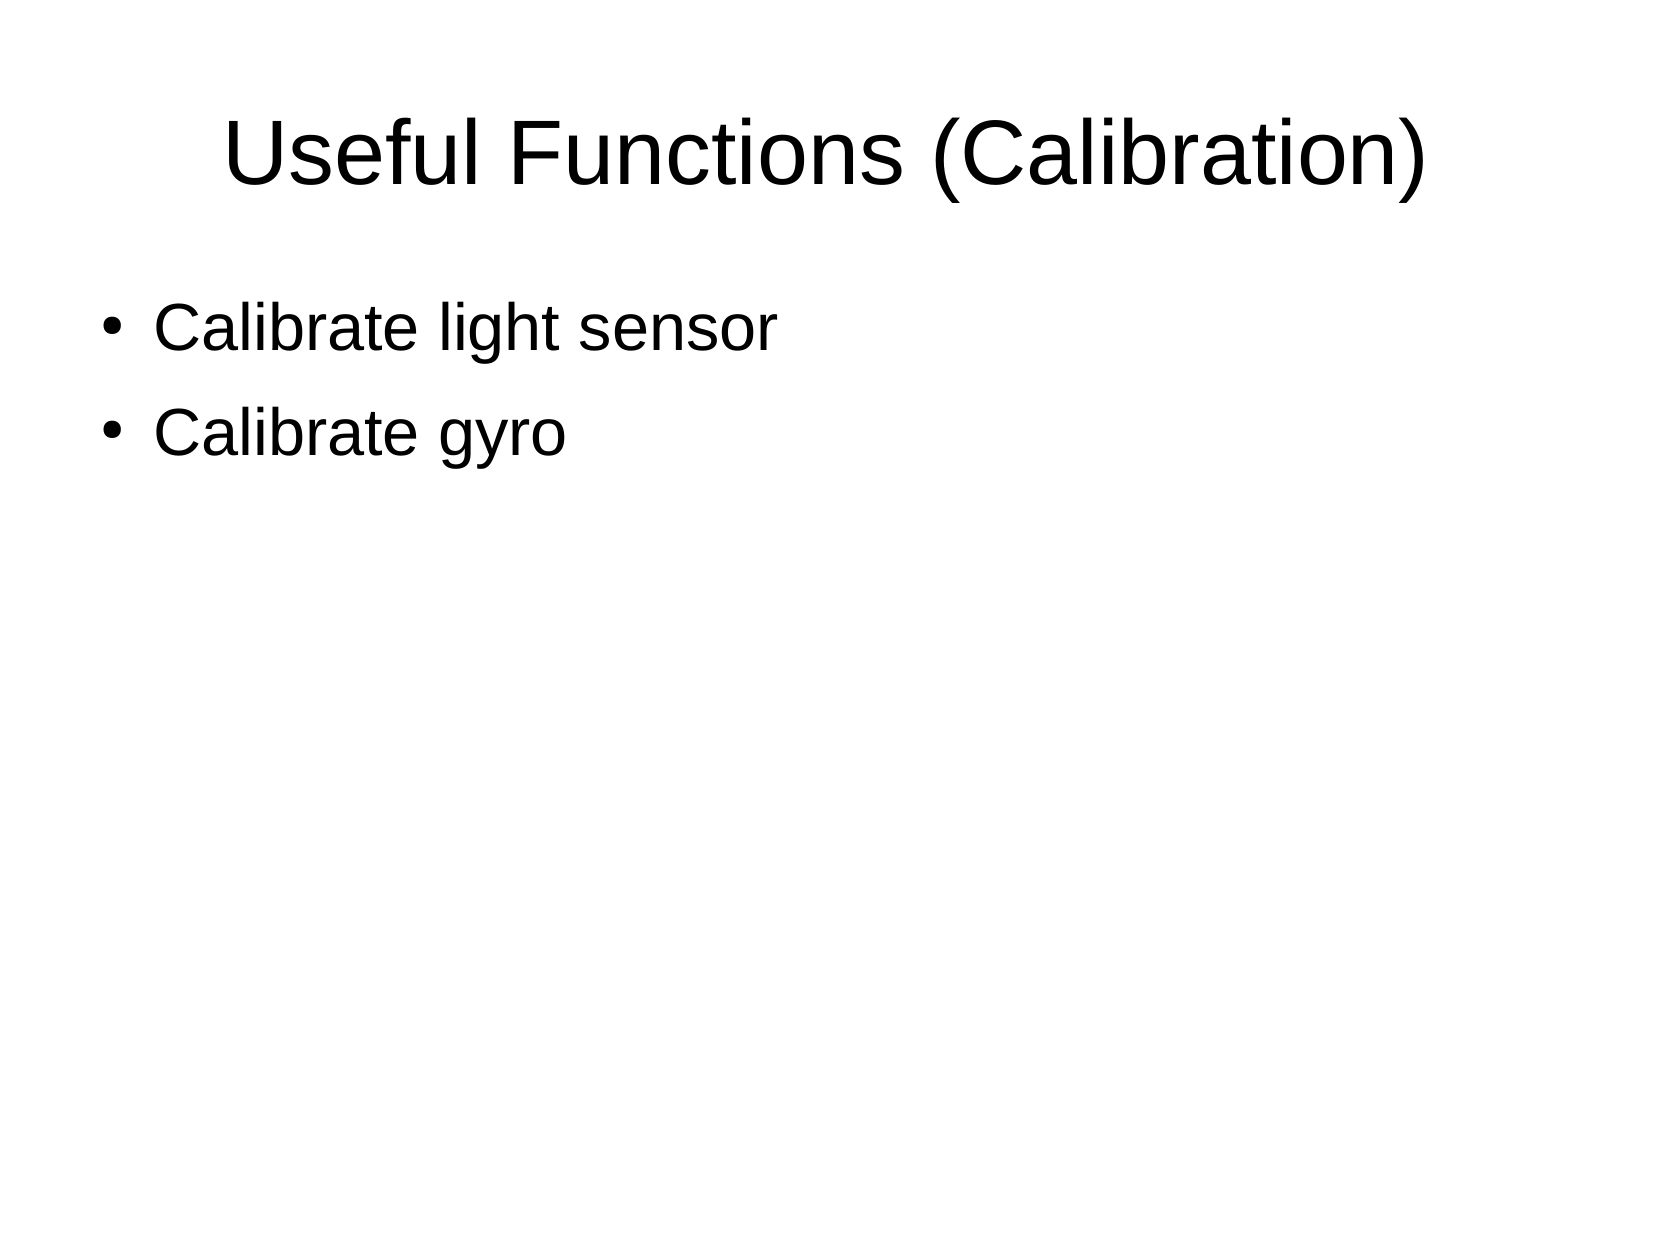

# Useful Functions (Calibration)
Calibrate light sensor
Calibrate gyro